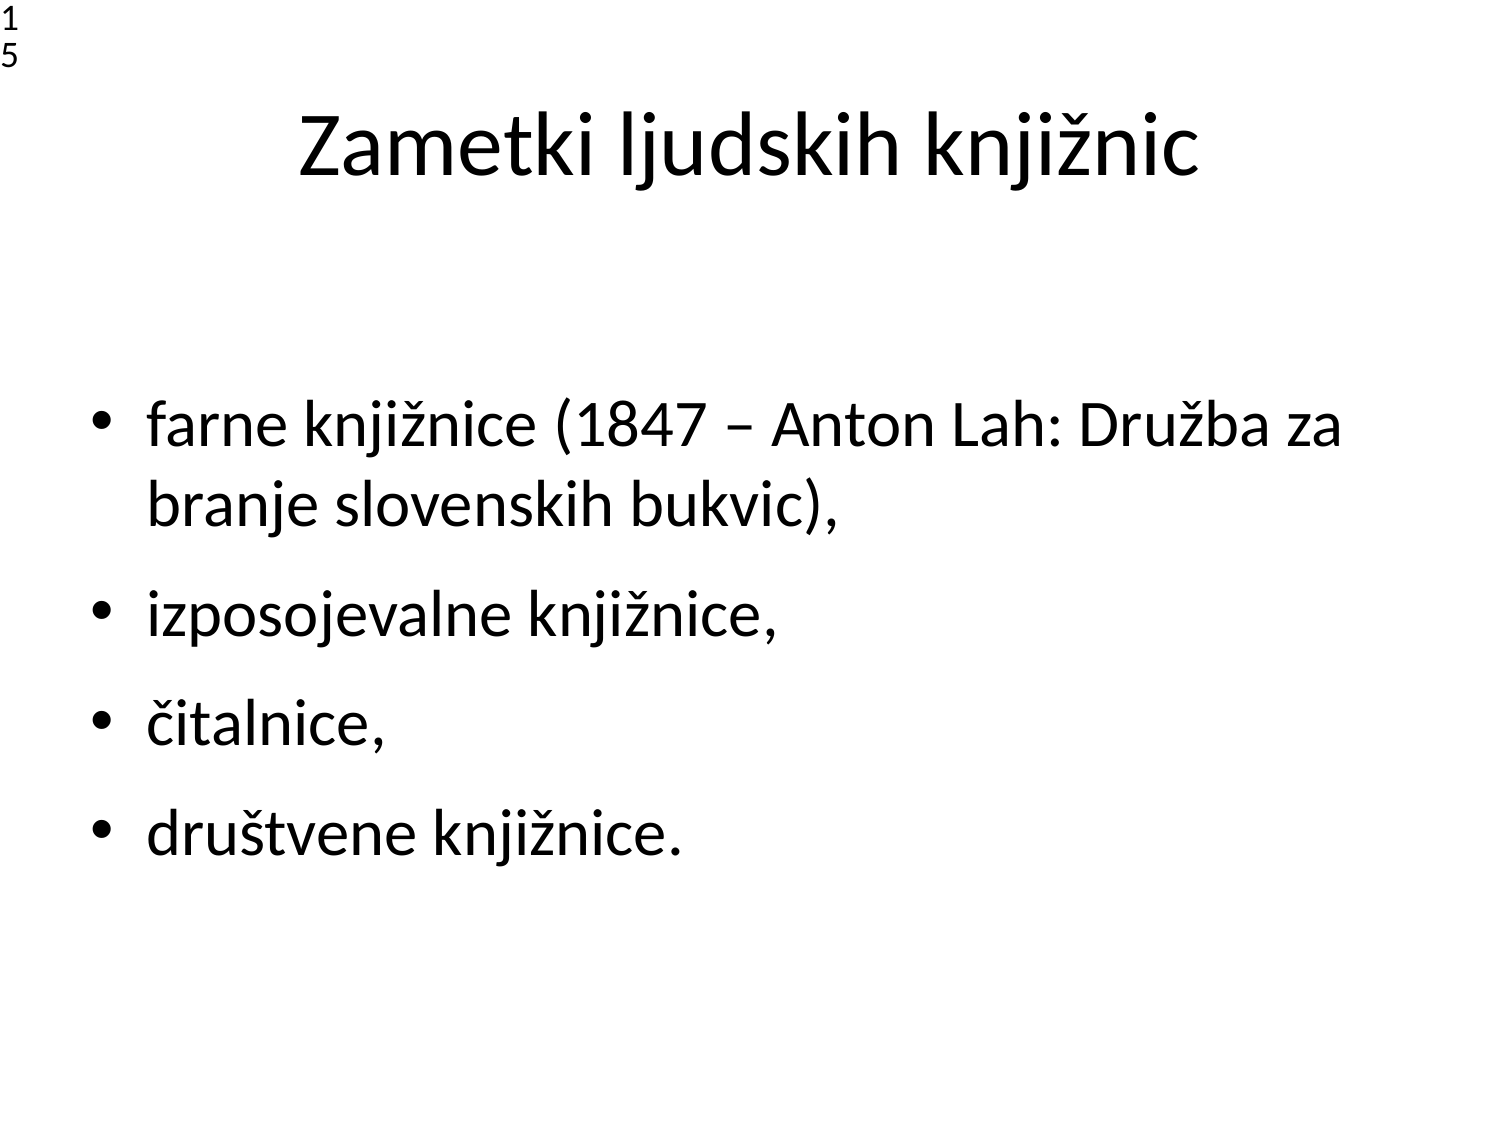

# Zametki ljudskih knjižnic
farne knjižnice (1847 – Anton Lah: Družba za branje slovenskih bukvic),
izposojevalne knjižnice,
čitalnice,
društvene knjižnice.